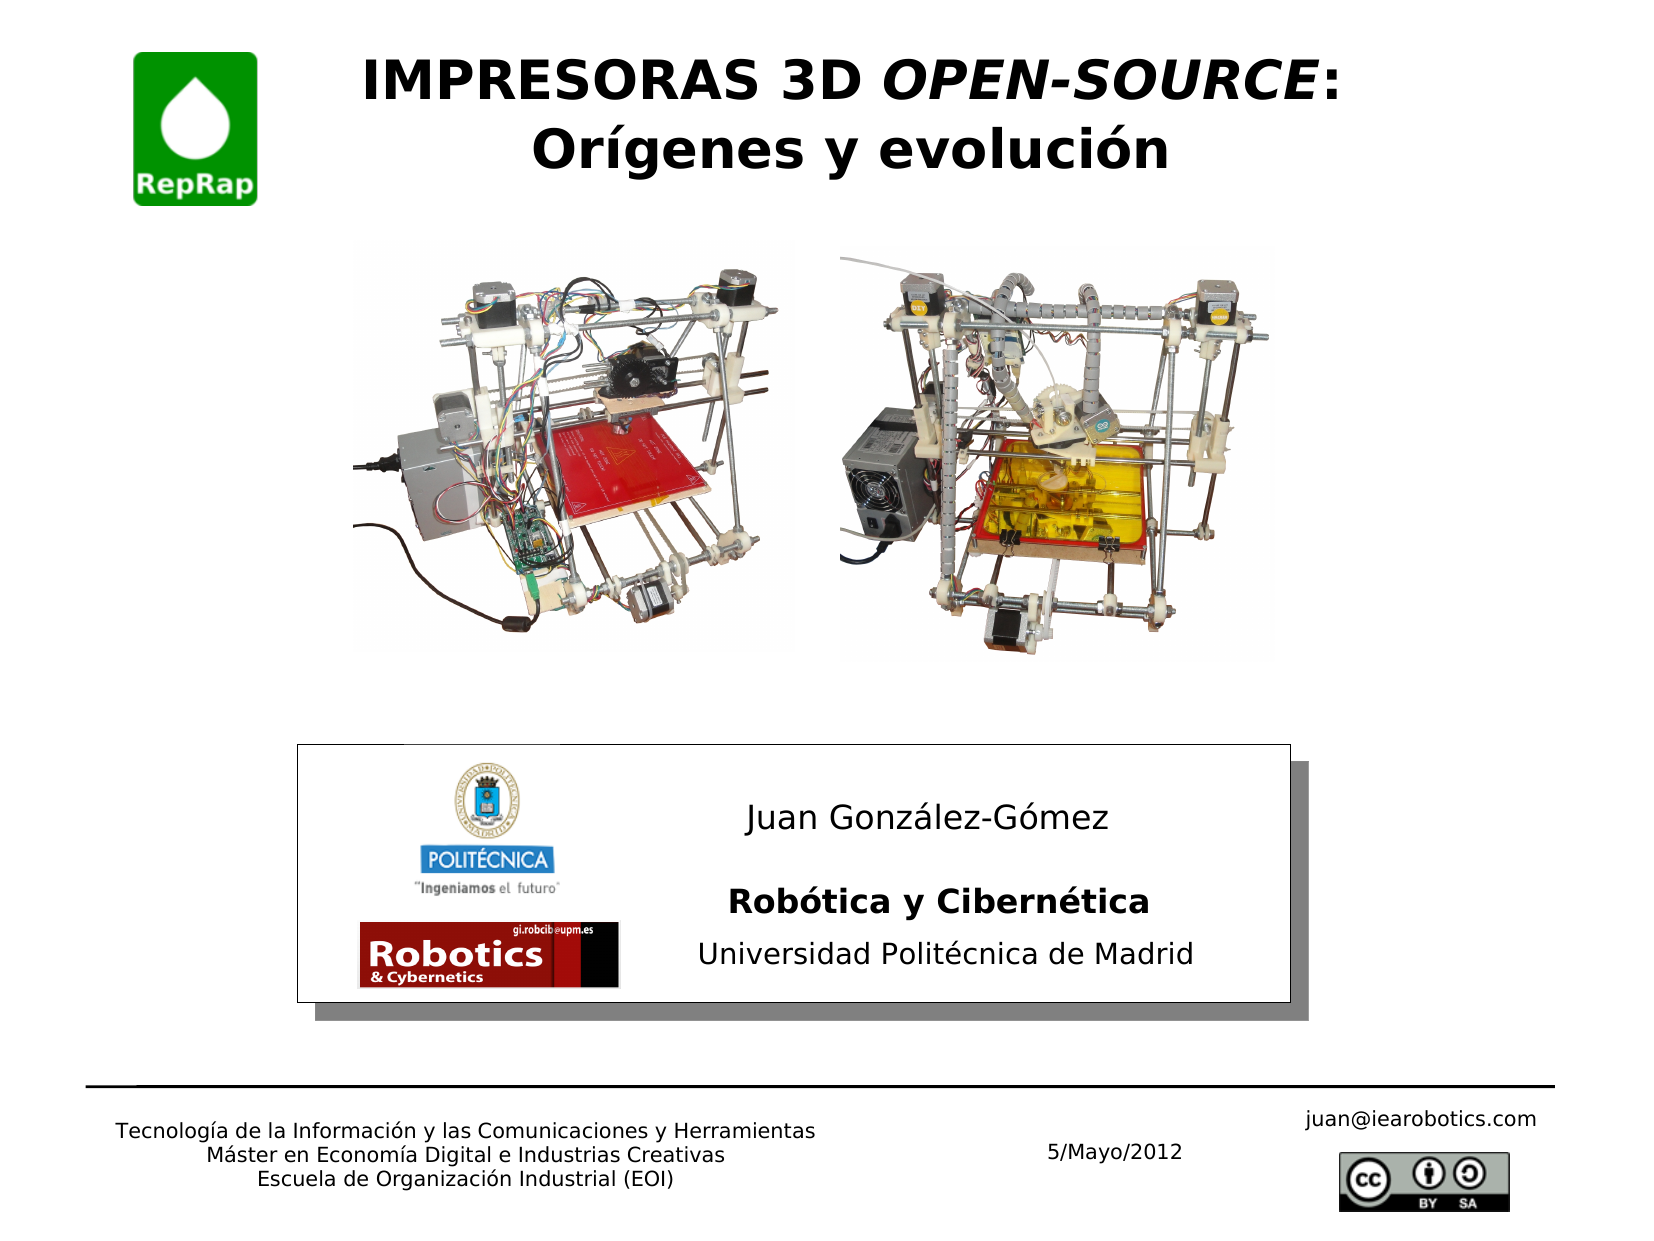

IMPRESORAS 3D OPEN-SOURCE:
Orígenes y evolución
Juan González-Gómez
Robótica y Cibernética
Universidad Politécnica de Madrid
juan@iearobotics.com
Tecnología de la Información y las Comunicaciones y Herramientas
Máster en Economía Digital e Industrias Creativas
Escuela de Organización Industrial (EOI)
5/Mayo/2012